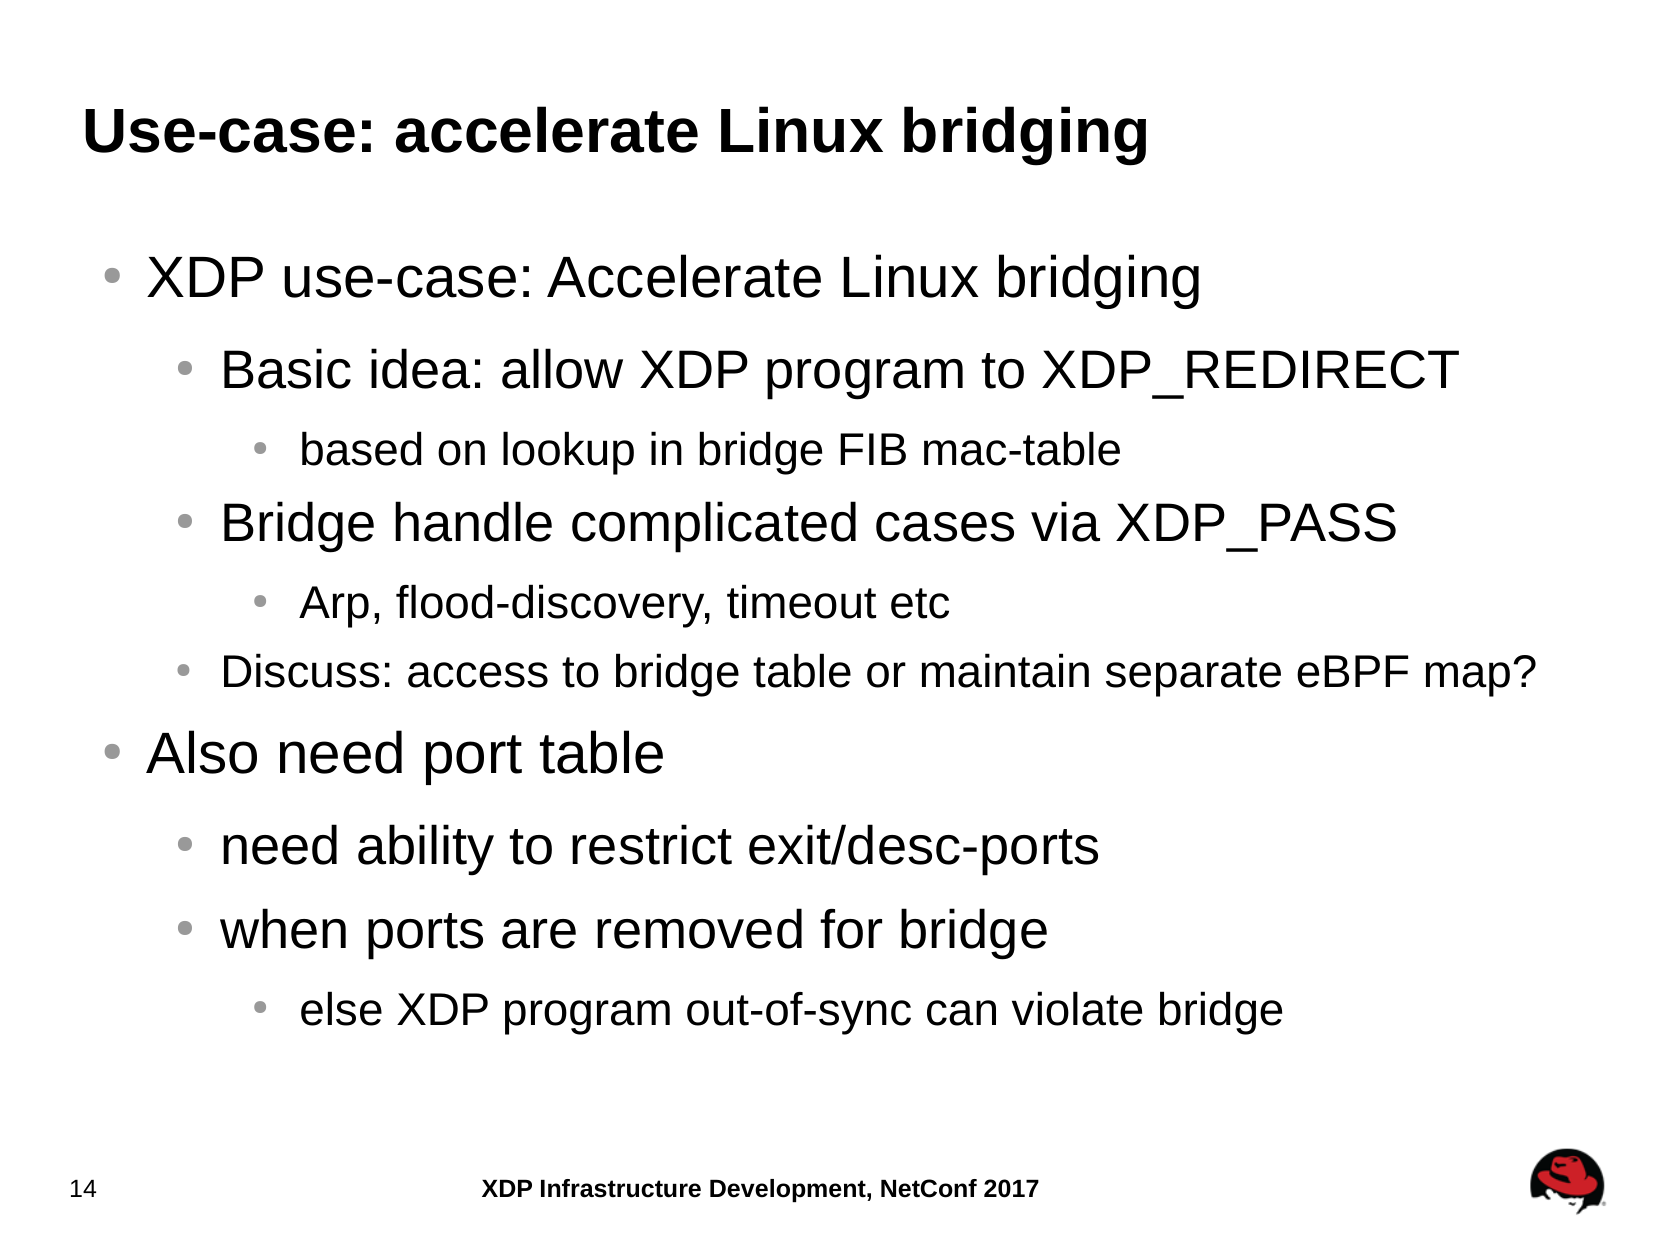

# Use-case: accelerate Linux bridging
XDP use-case: Accelerate Linux bridging
Basic idea: allow XDP program to XDP_REDIRECT
based on lookup in bridge FIB mac-table
Bridge handle complicated cases via XDP_PASS
Arp, flood-discovery, timeout etc
Discuss: access to bridge table or maintain separate eBPF map?
Also need port table
need ability to restrict exit/desc-ports
when ports are removed for bridge
else XDP program out-of-sync can violate bridge